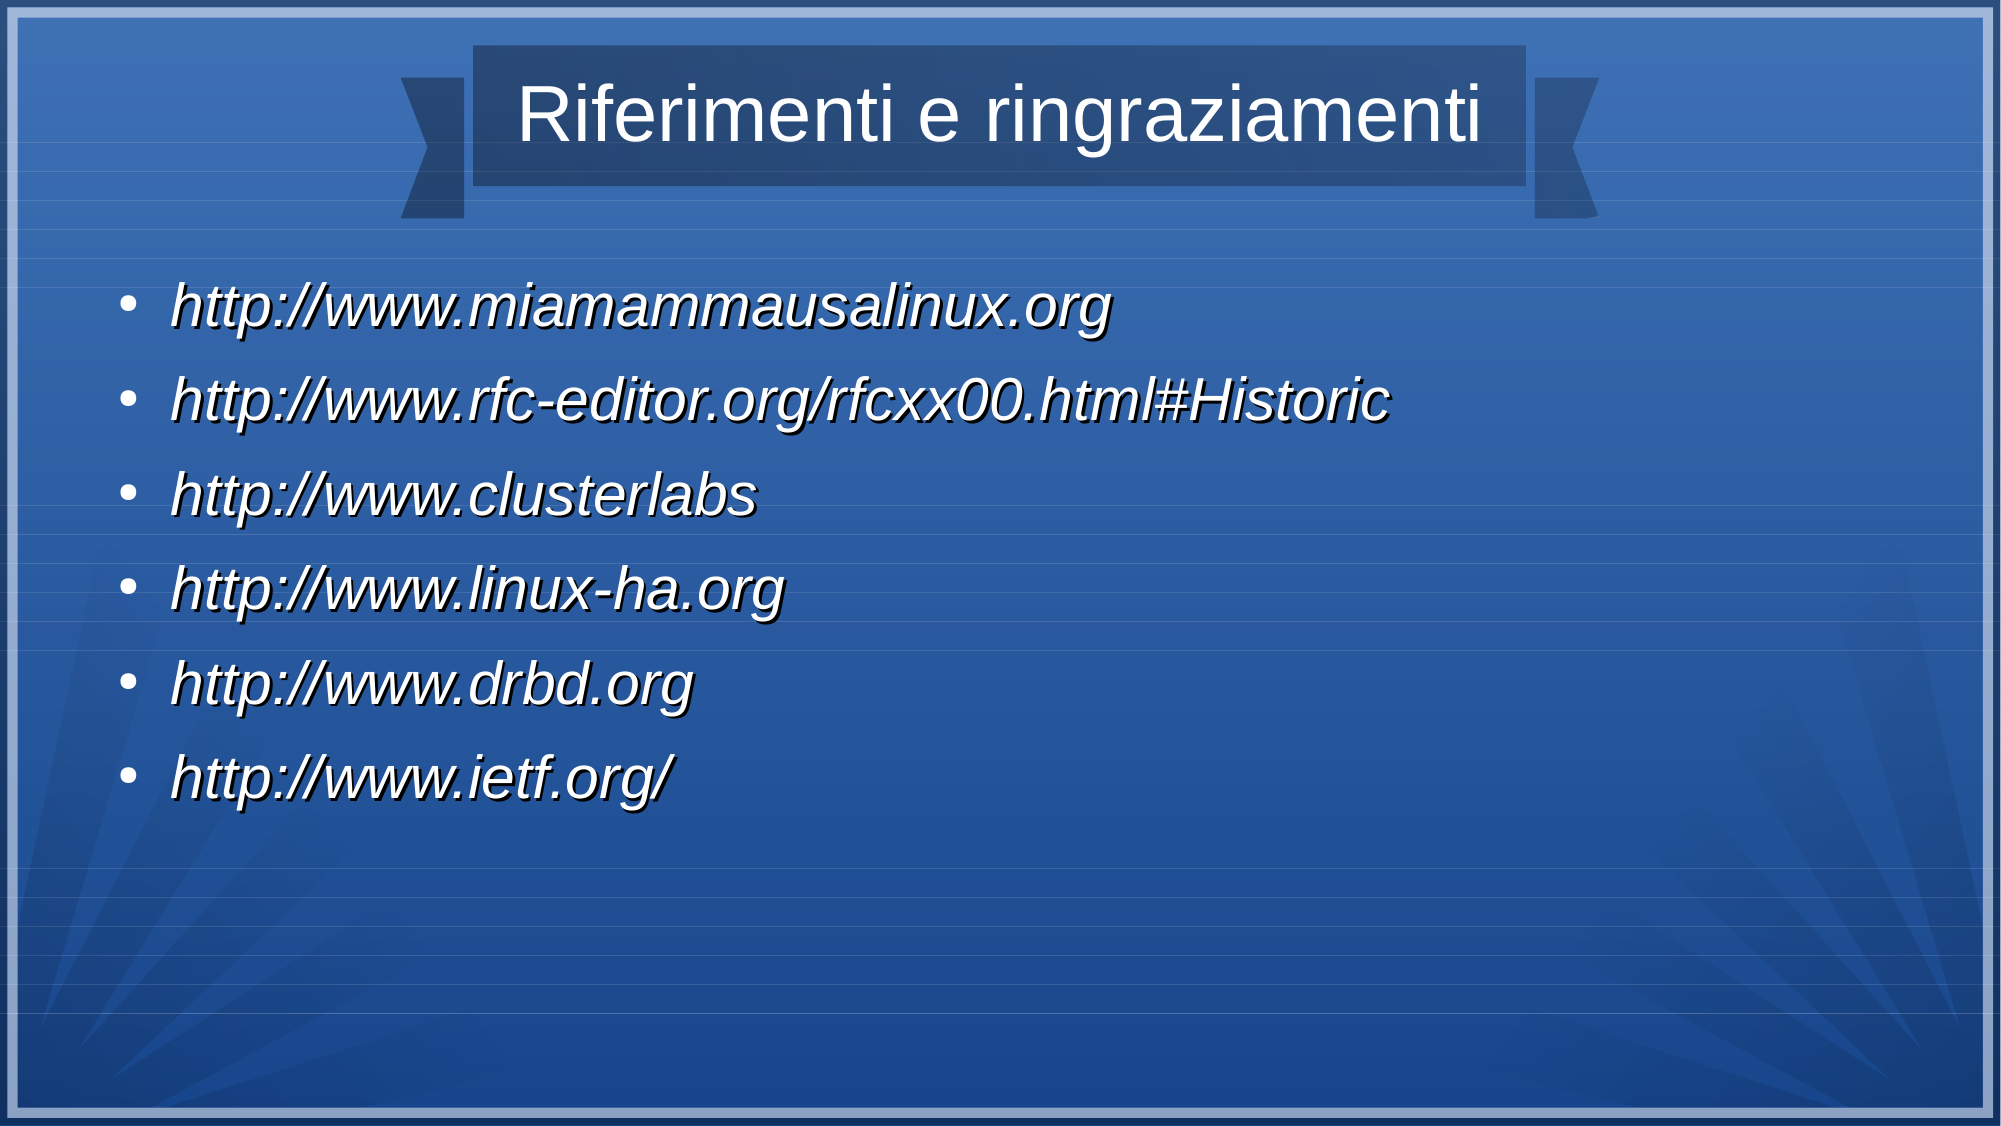

# Riferimenti e ringraziamenti
http://www.miamammausalinux.org
http://www.rfc-editor.org/rfcxx00.html#Historic
http://www.clusterlabs
http://www.linux-ha.org
http://www.drbd.org
http://www.ietf.org/